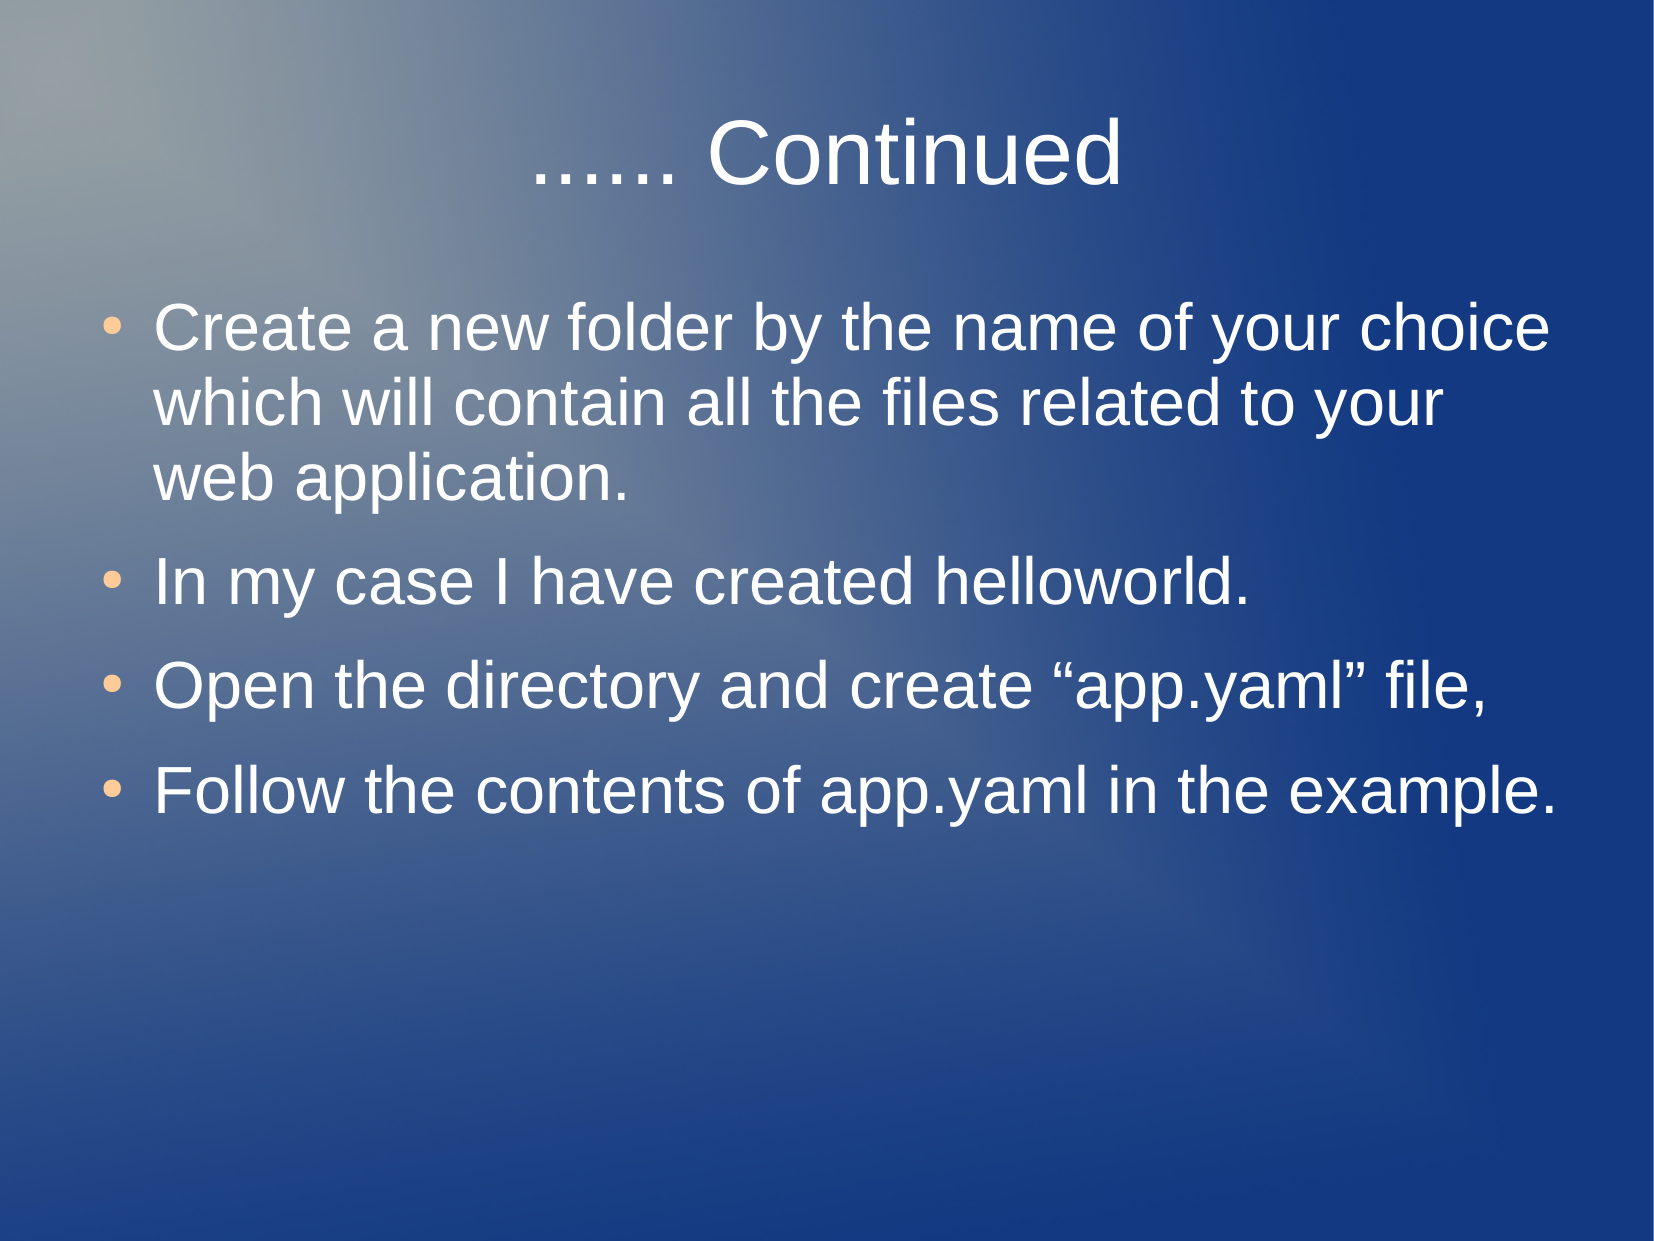

# ...... Continued
Create a new folder by the name of your choice which will contain all the files related to your web application.
In my case I have created helloworld.
Open the directory and create “app.yaml” file,
Follow the contents of app.yaml in the example.